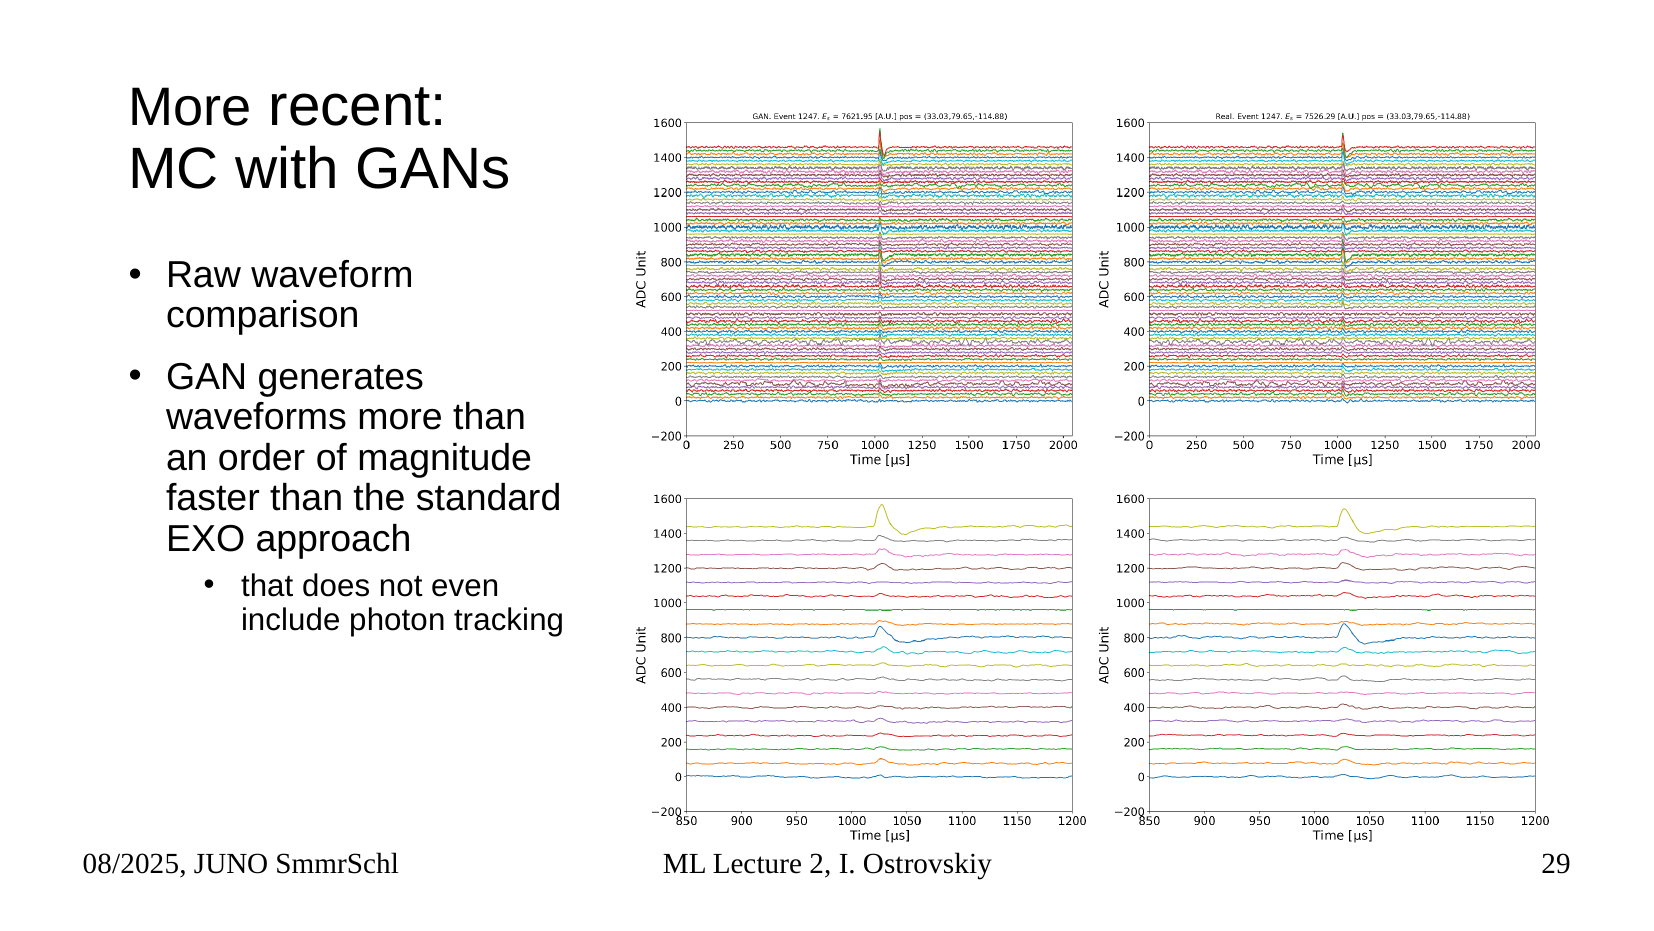

# More recent: MC with GANs
Raw waveform comparison
GAN generates waveforms more than an order of magnitude faster than the standard EXO approach
that does not even include photon tracking
08/2025, JUNO SmmrSchl
ML Lecture 2, I. Ostrovskiy
29